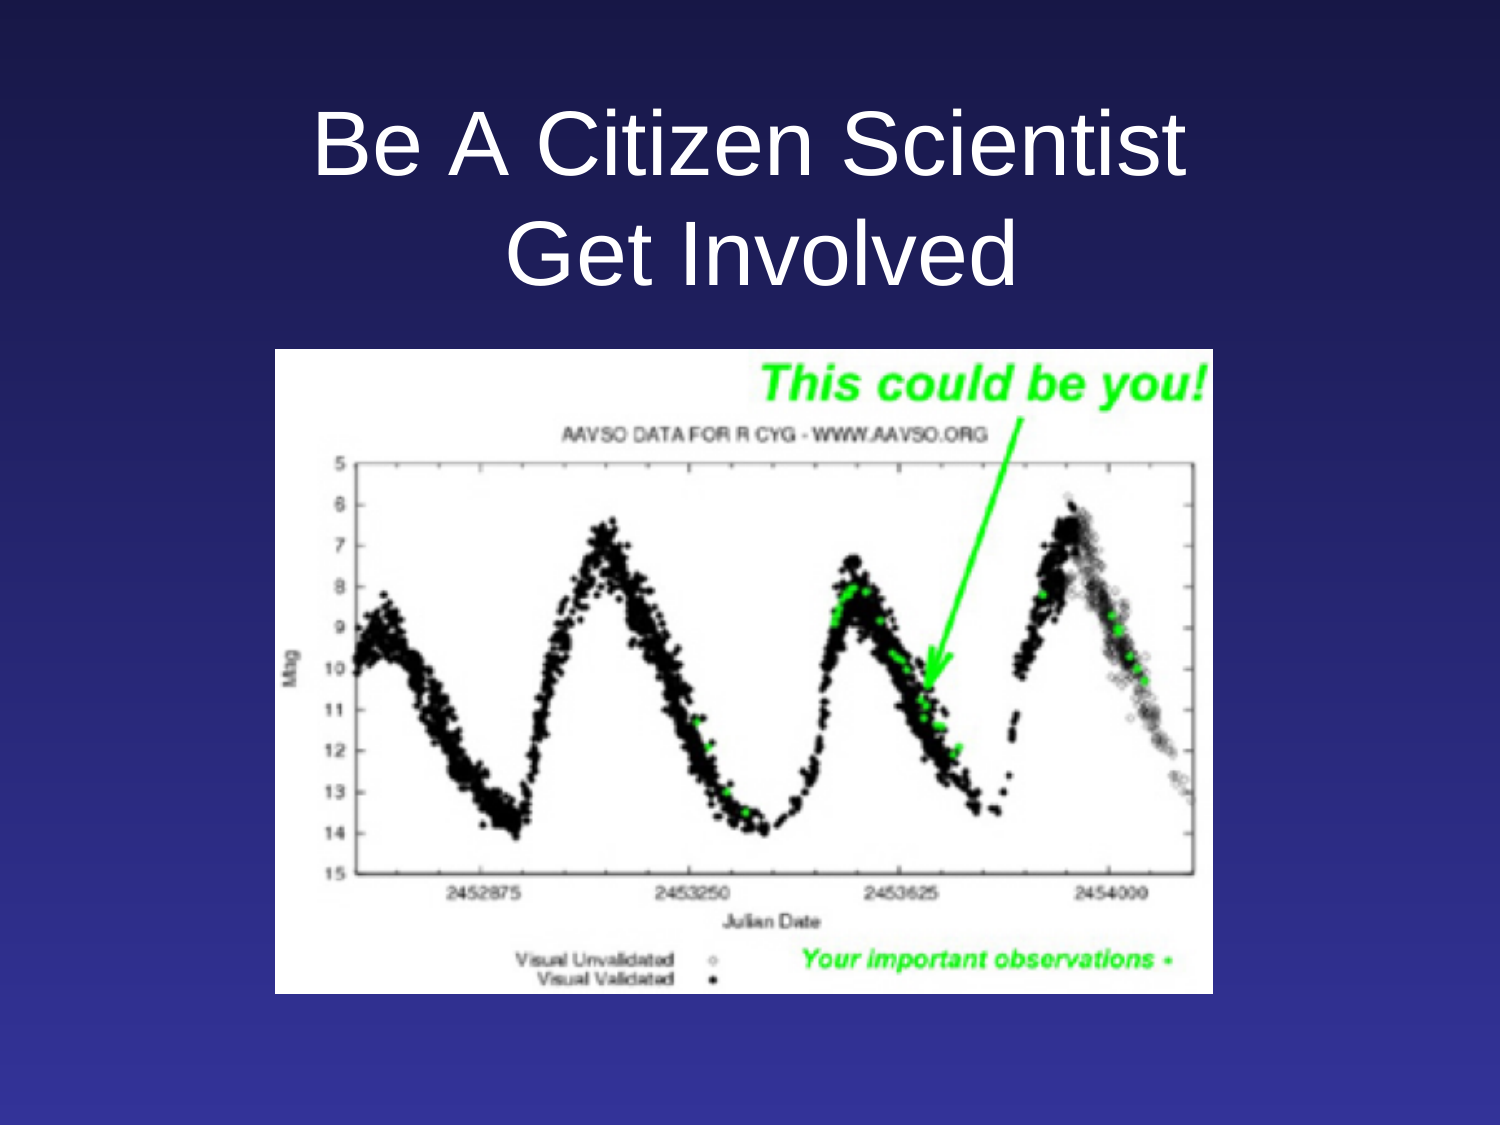

# Be A Citizen Scientist Get Involved